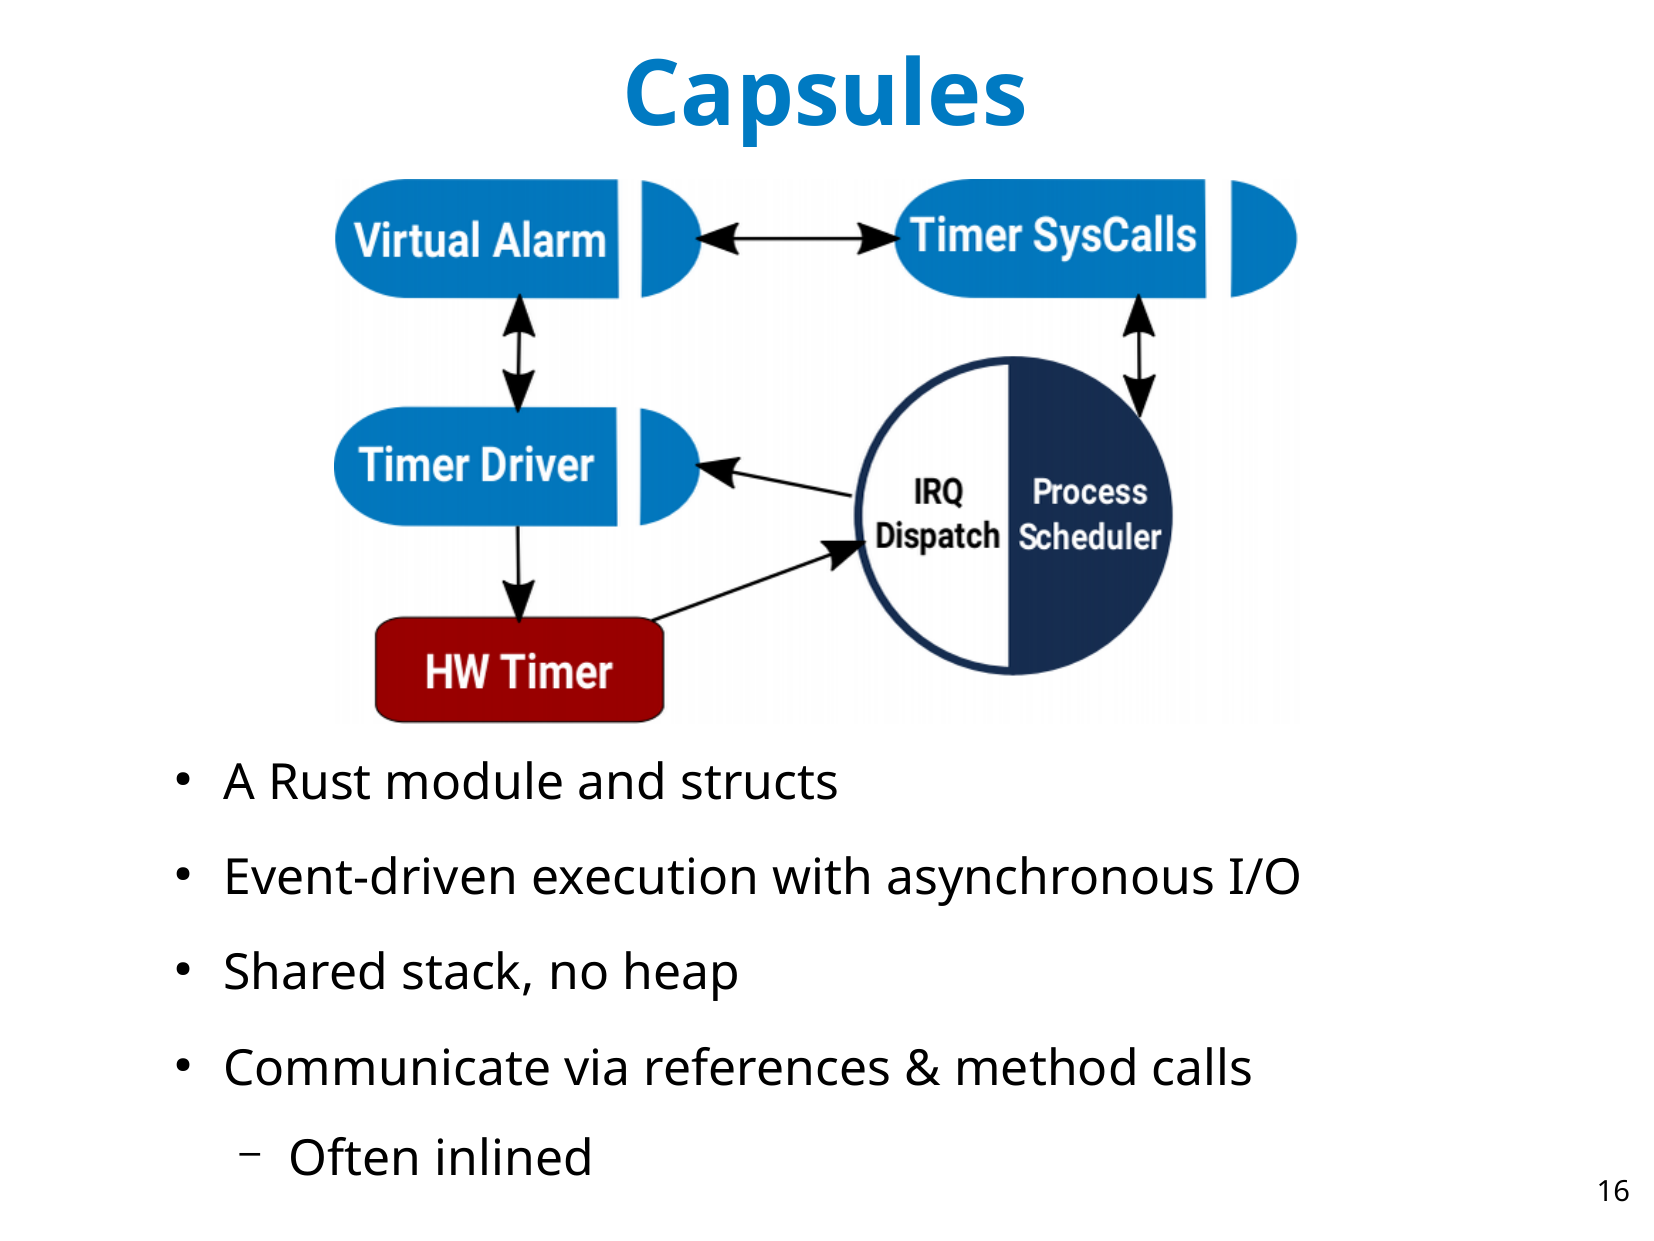

Capsules
# A Rust module and structs
Event-driven execution with asynchronous I/O
Shared stack, no heap
Communicate via references & method calls
Often inlined
16